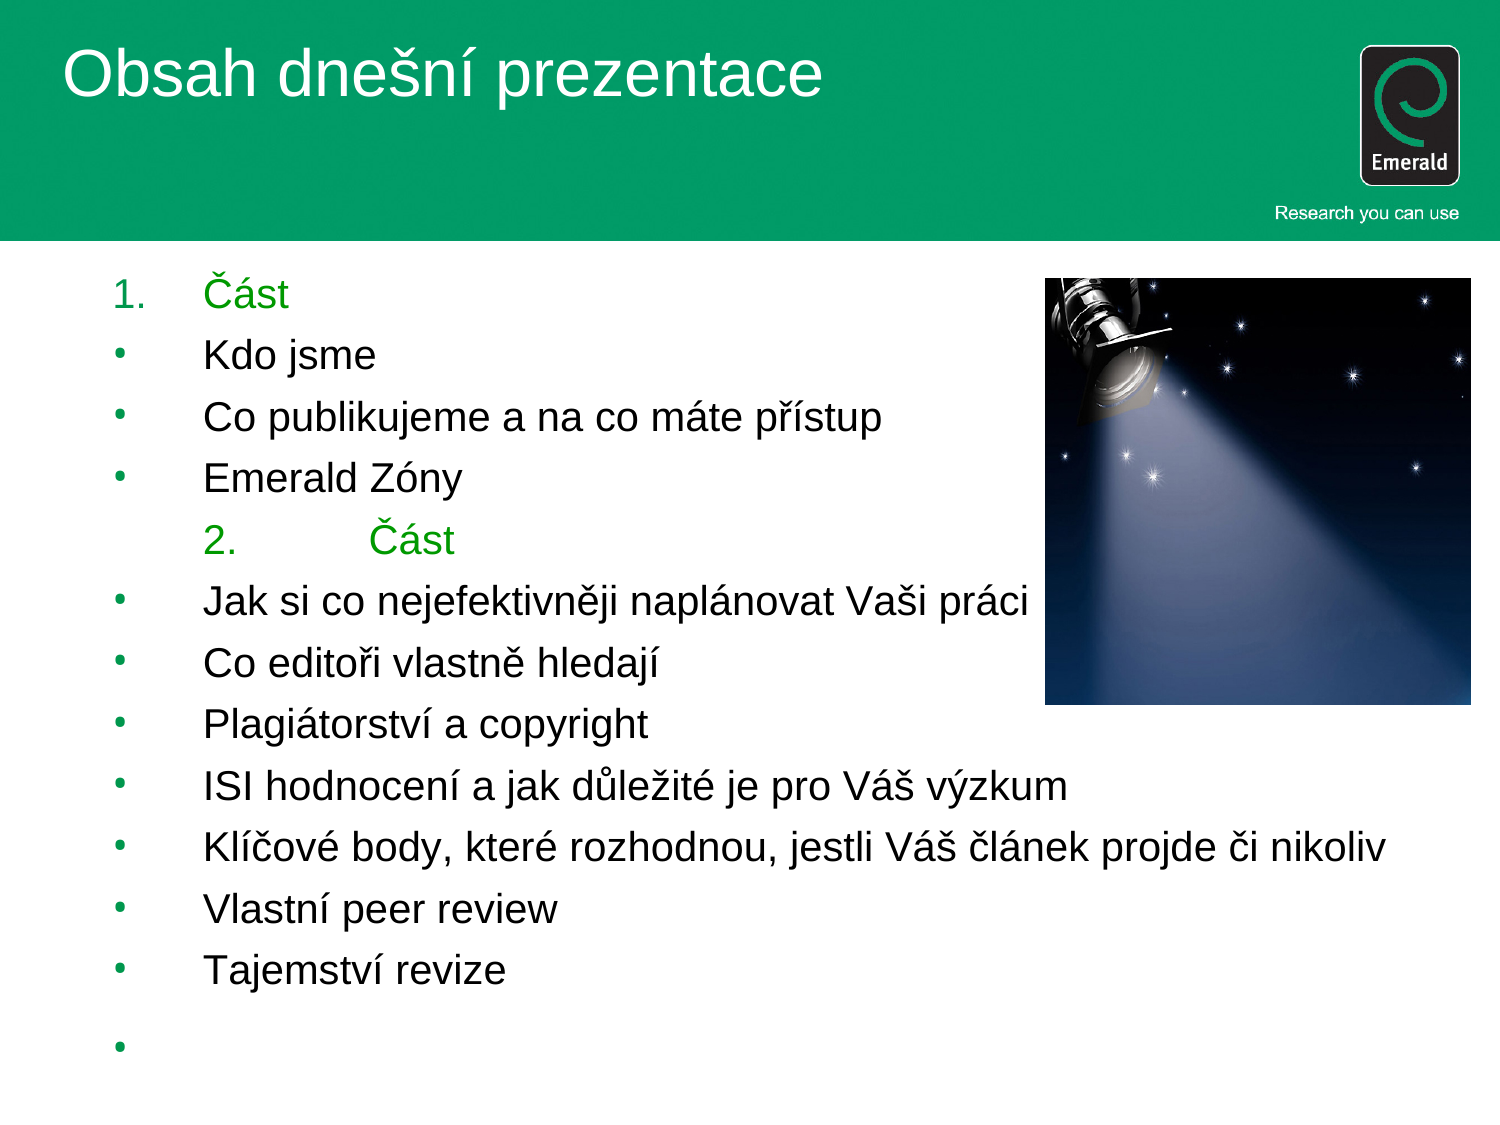

# Obsah dnešní prezentace
Část
Kdo jsme
Co publikujeme a na co máte přístup
Emerald Zóny
2.	Část
Jak si co nejefektivněji naplánovat Vaši práci
Co editoři vlastně hledají
Plagiátorství a copyright
ISI hodnocení a jak důležité je pro Váš výzkum
Klíčové body, které rozhodnou, jestli Váš článek projde či nikoliv
Vlastní peer review
Tajemství revize